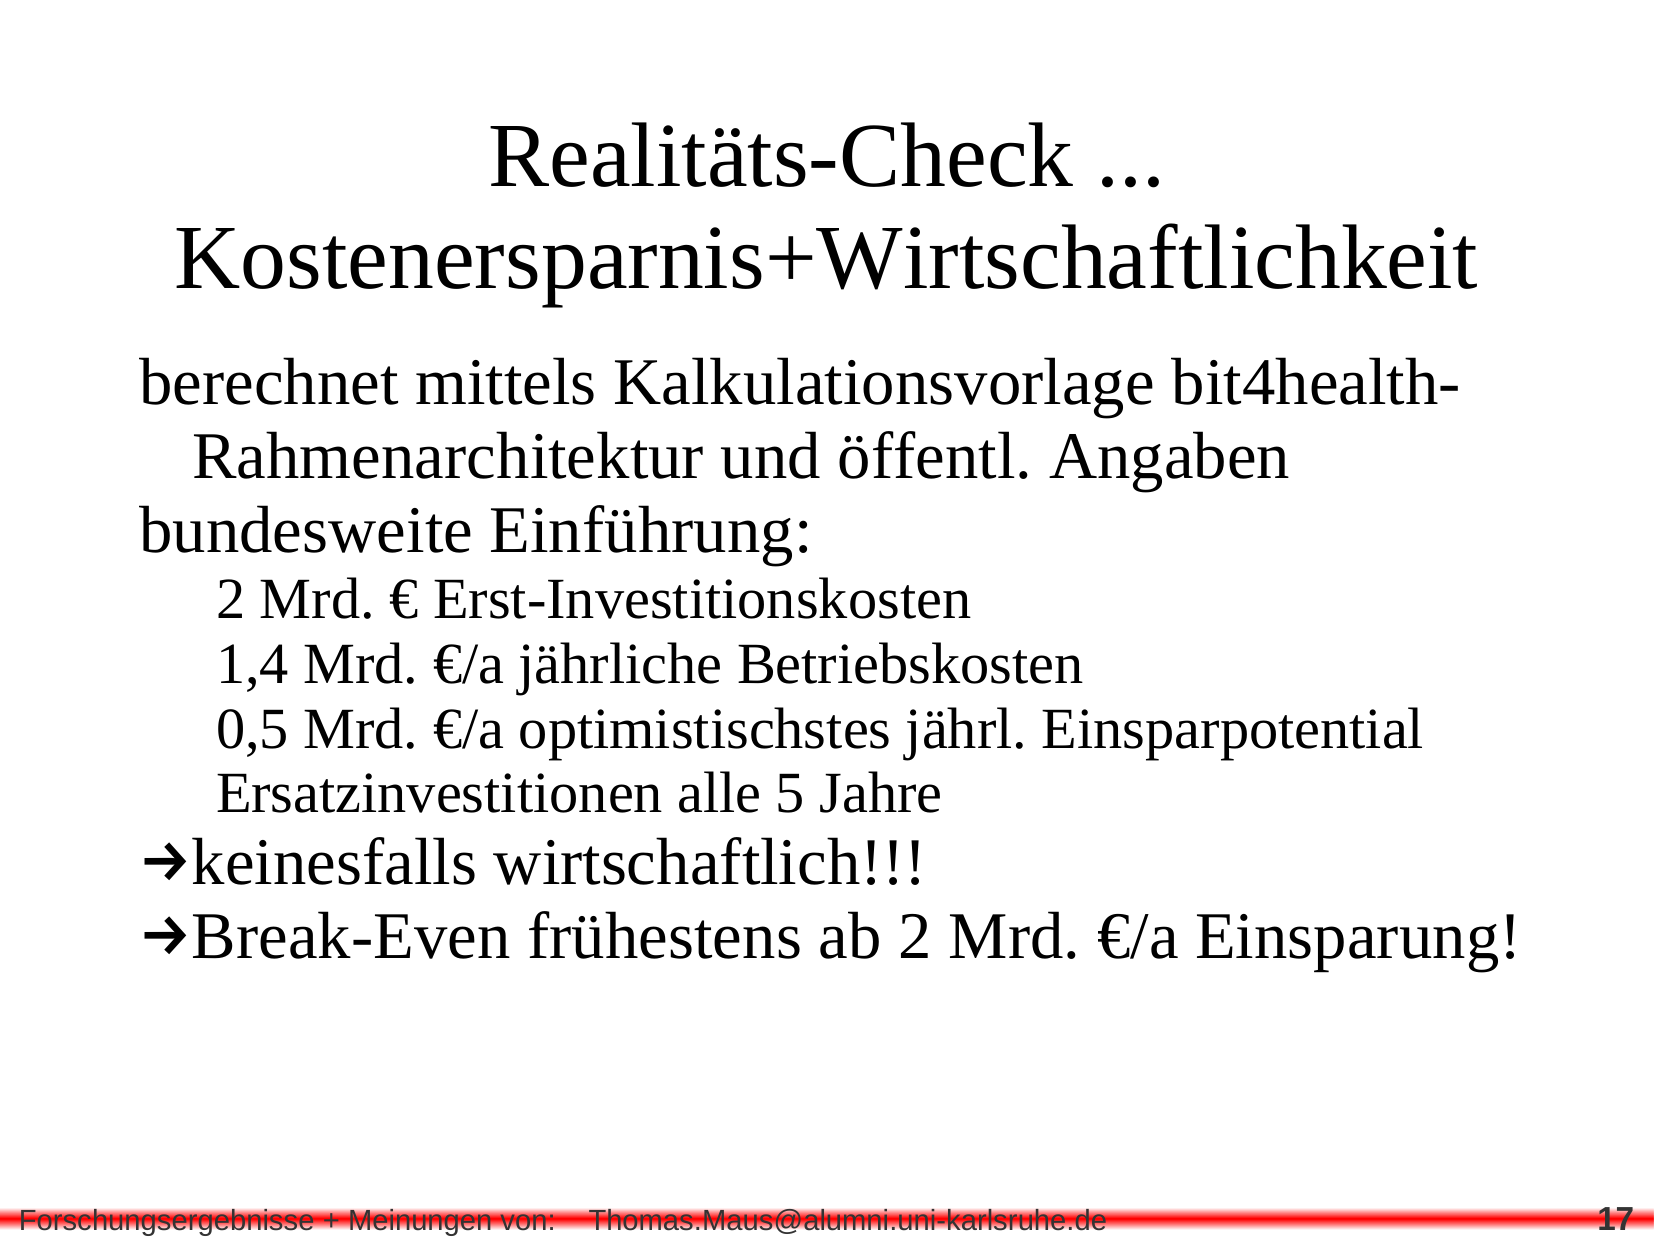

# Realitäts-Check ... Kostenersparnis+Wirtschaftlichkeit
berechnet mittels Kalkulationsvorlage bit4health-Rahmenarchitektur und öffentl. Angaben
bundesweite Einführung:
2 Mrd. € Erst-Investitionskosten
1,4 Mrd. €/a jährliche Betriebskosten
0,5 Mrd. €/a optimistischstes jährl. Einsparpotential
Ersatzinvestitionen alle 5 Jahre
→keinesfalls wirtschaftlich!!!
→Break-Even frühestens ab 2 Mrd. €/a Einsparung!